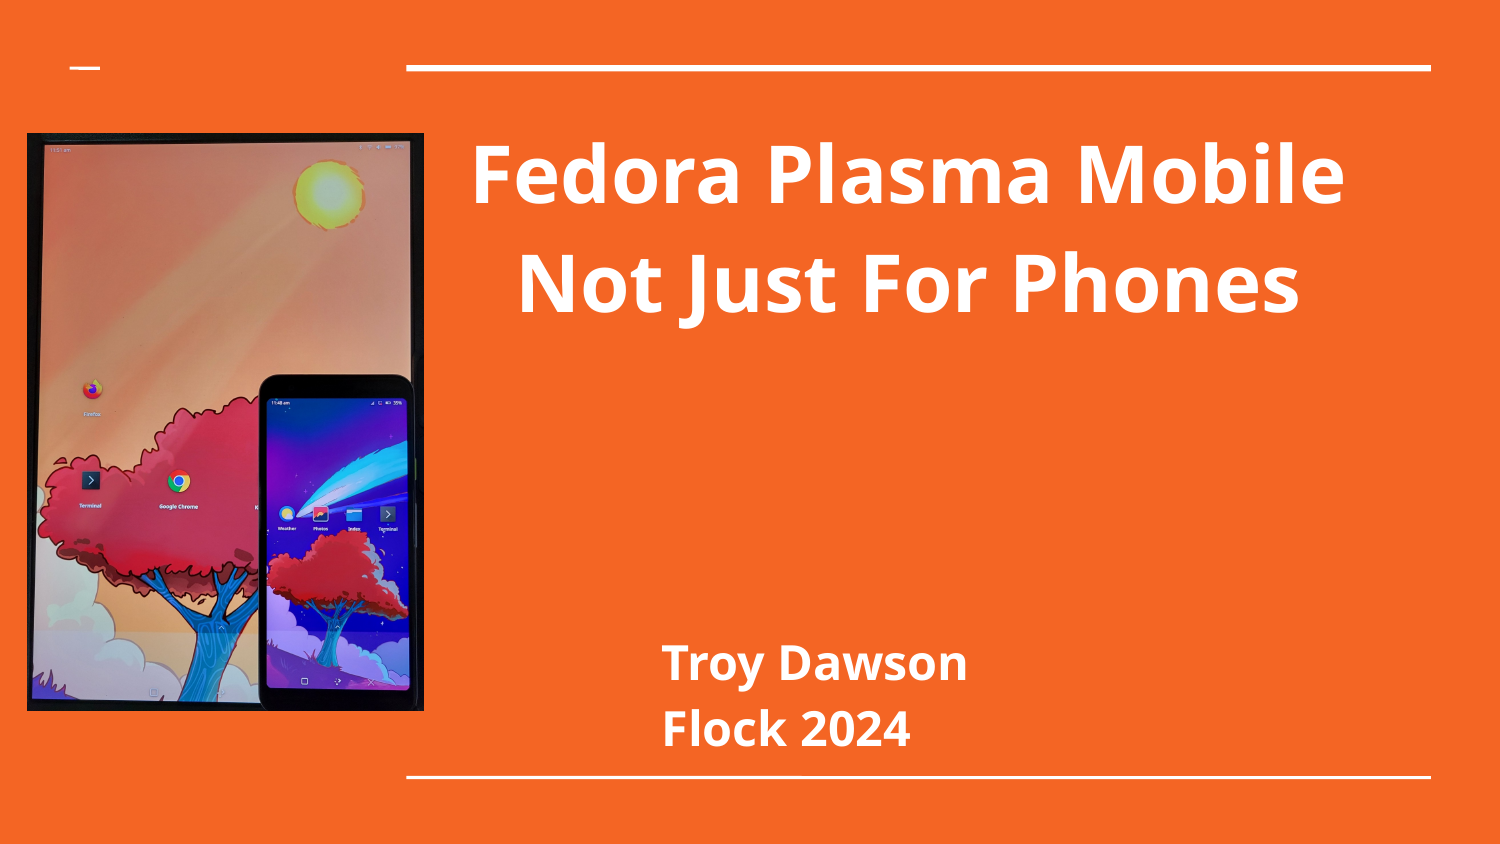

# Fedora Plasma Mobile Not Just For Phones
Troy Dawson
Flock 2024